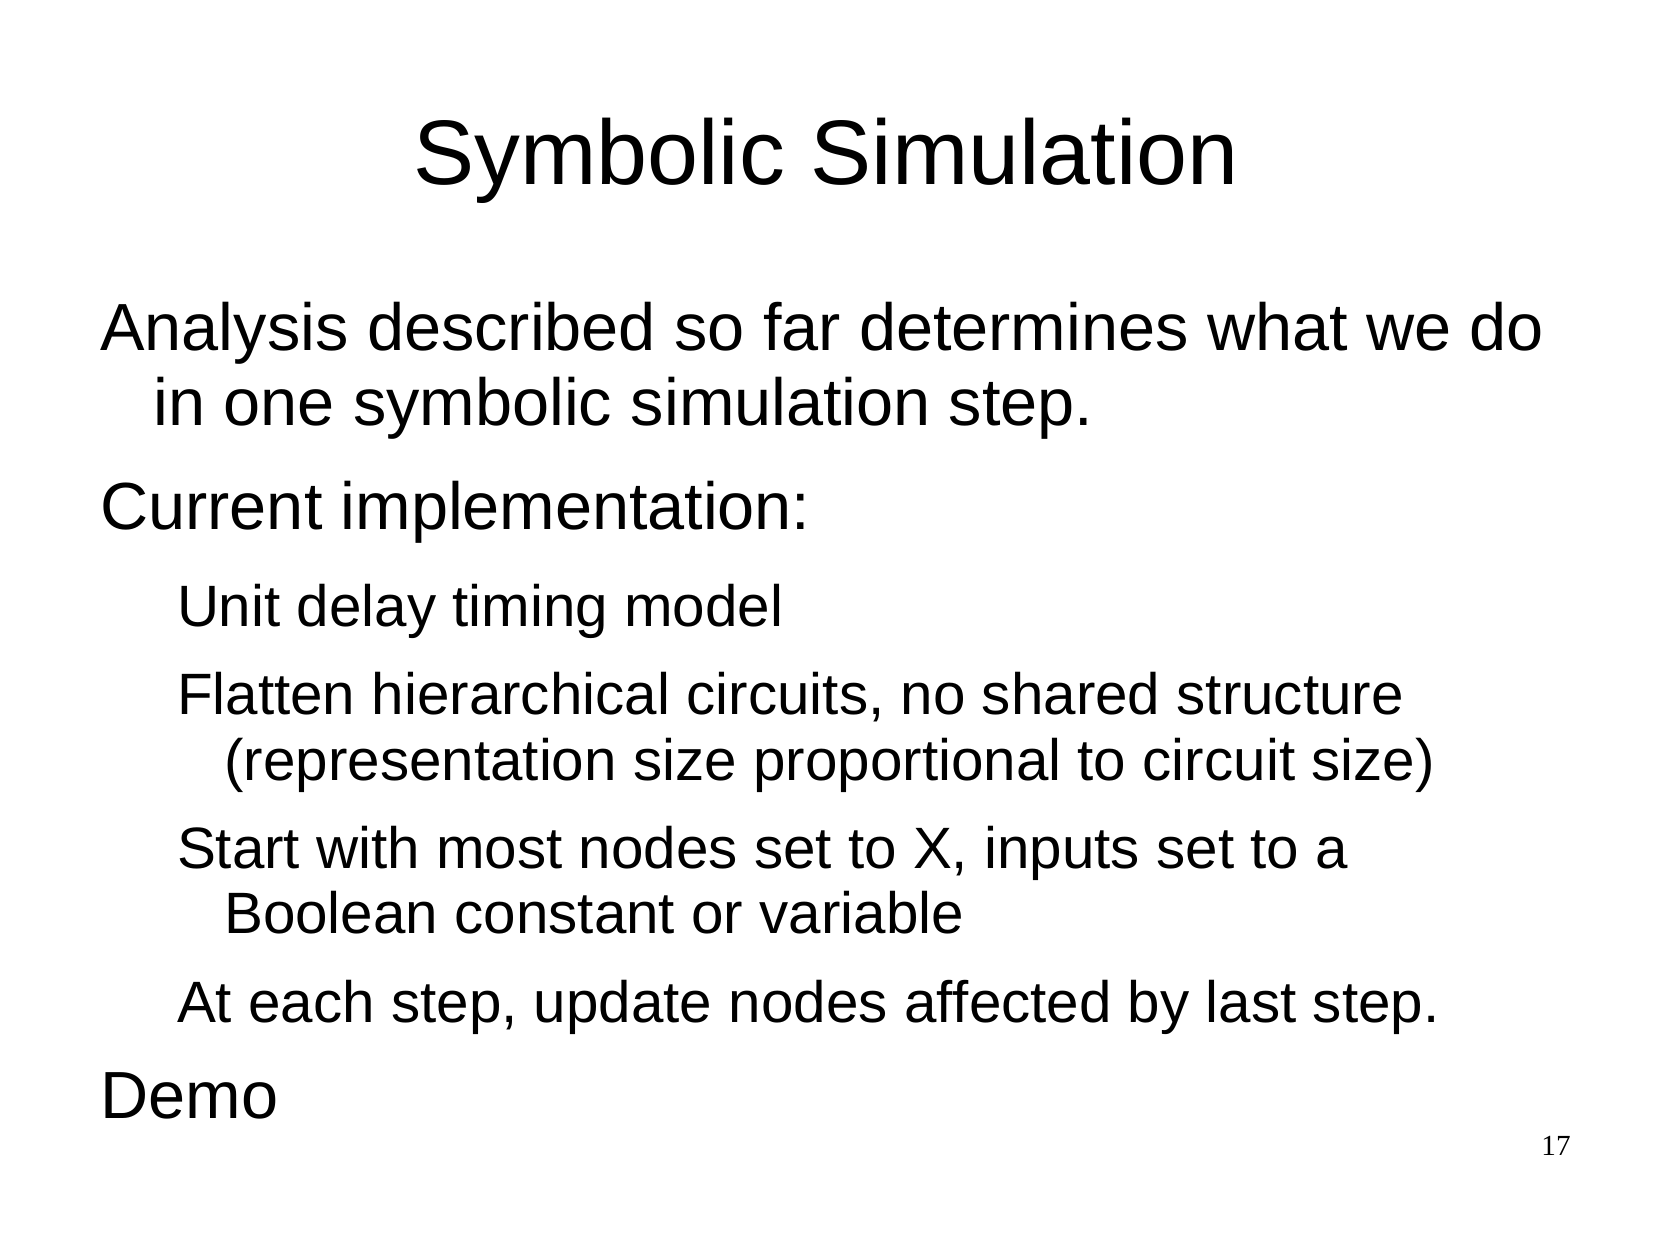

# Symbolic Simulation
Analysis described so far determines what we do in one symbolic simulation step.
Current implementation:
Unit delay timing model
Flatten hierarchical circuits, no shared structure (representation size proportional to circuit size)
Start with most nodes set to X, inputs set to a Boolean constant or variable
At each step, update nodes affected by last step.
Demo
17